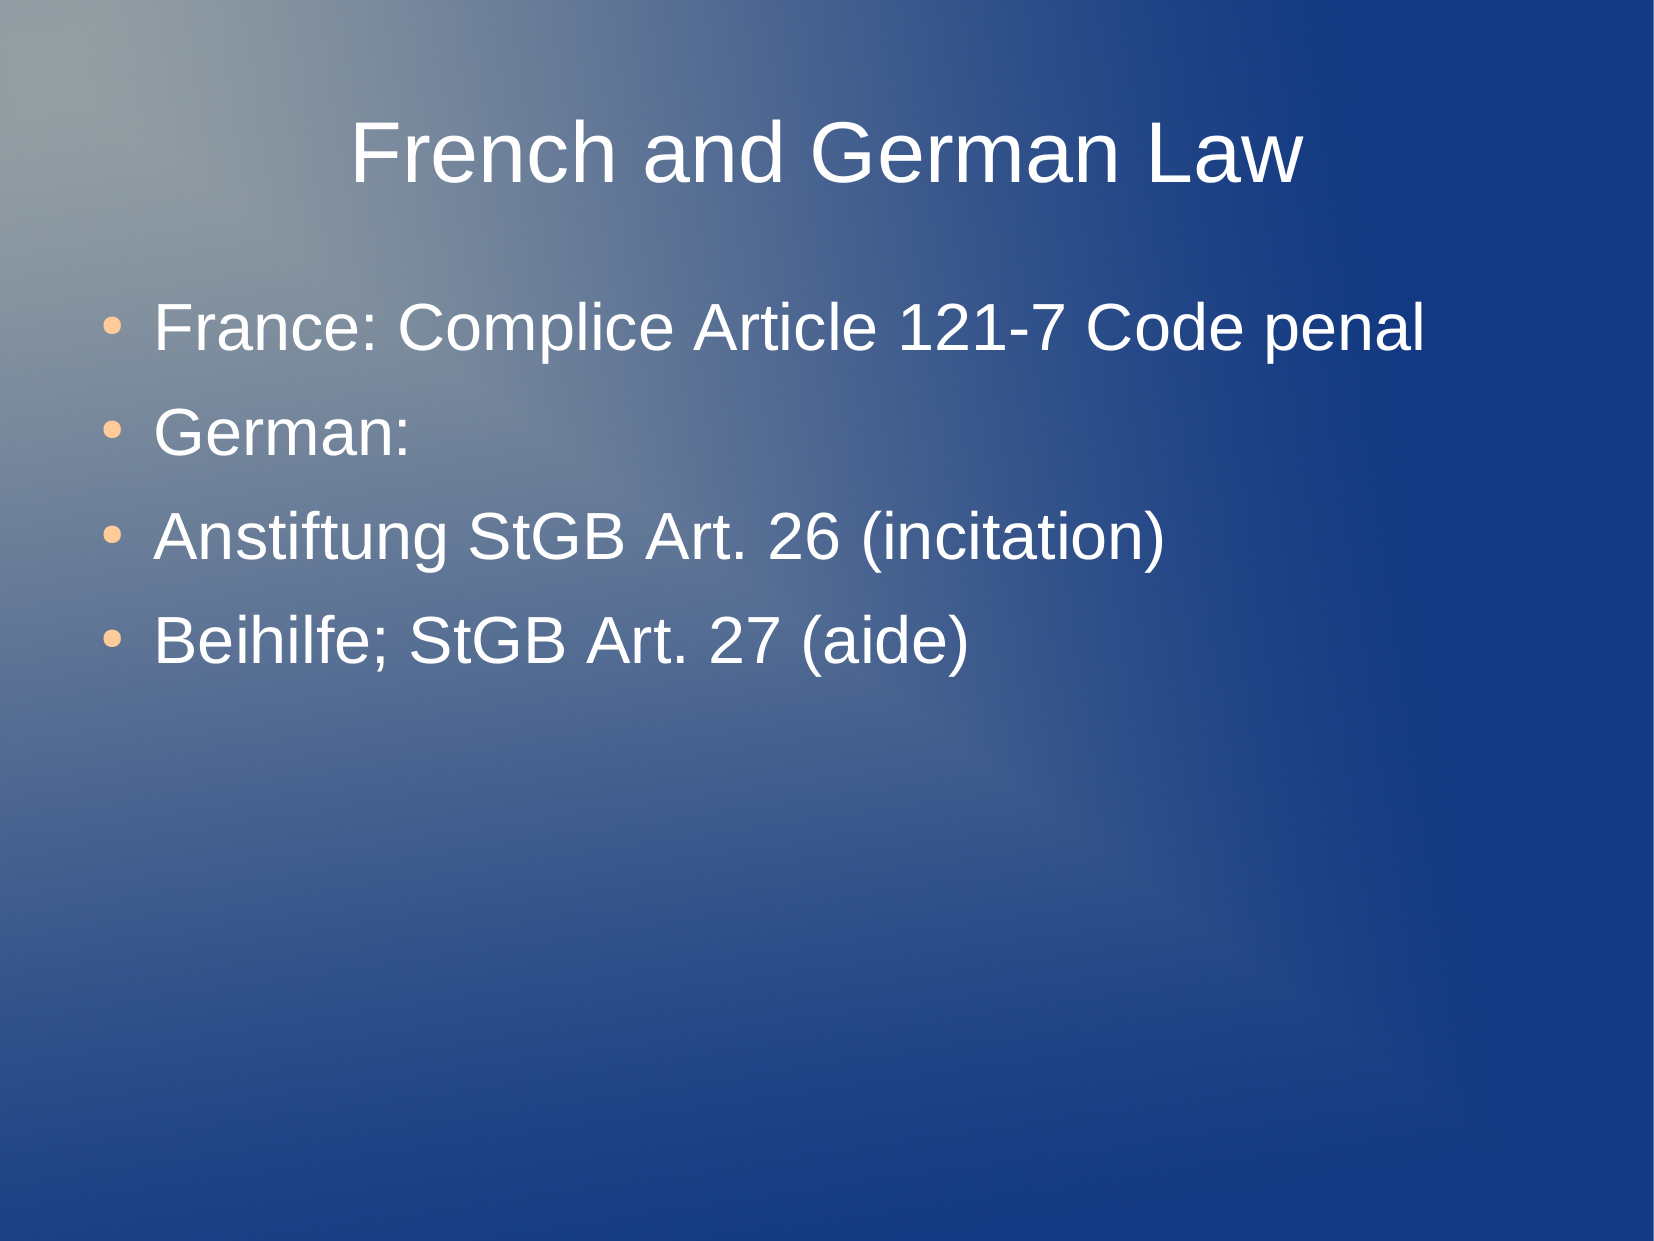

# French and German Law
France: Complice Article 121-7 Code penal
German:
Anstiftung StGB Art. 26 (incitation)
Beihilfe; StGB Art. 27 (aide)